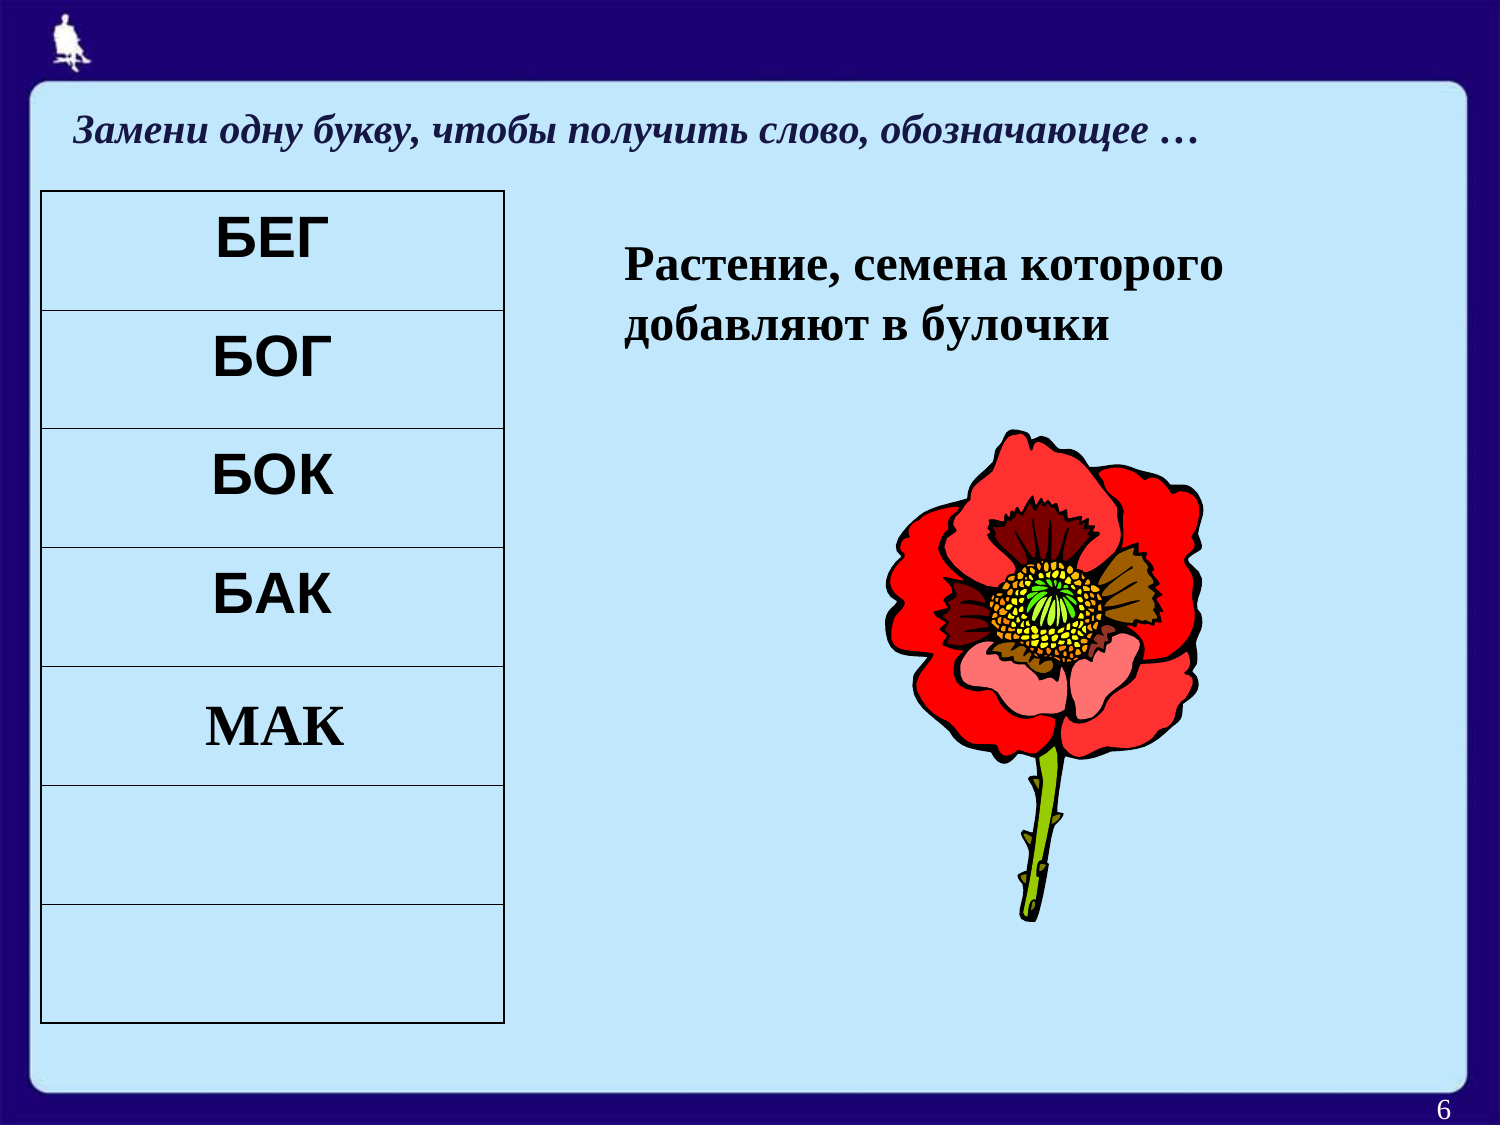

#
Замени одну букву, чтобы получить слово, обозначающее …
| БЕГ |
| --- |
| БОГ |
| БОК |
| БАК |
| |
| |
| |
Растение, семена которого добавляют в булочки
МАК